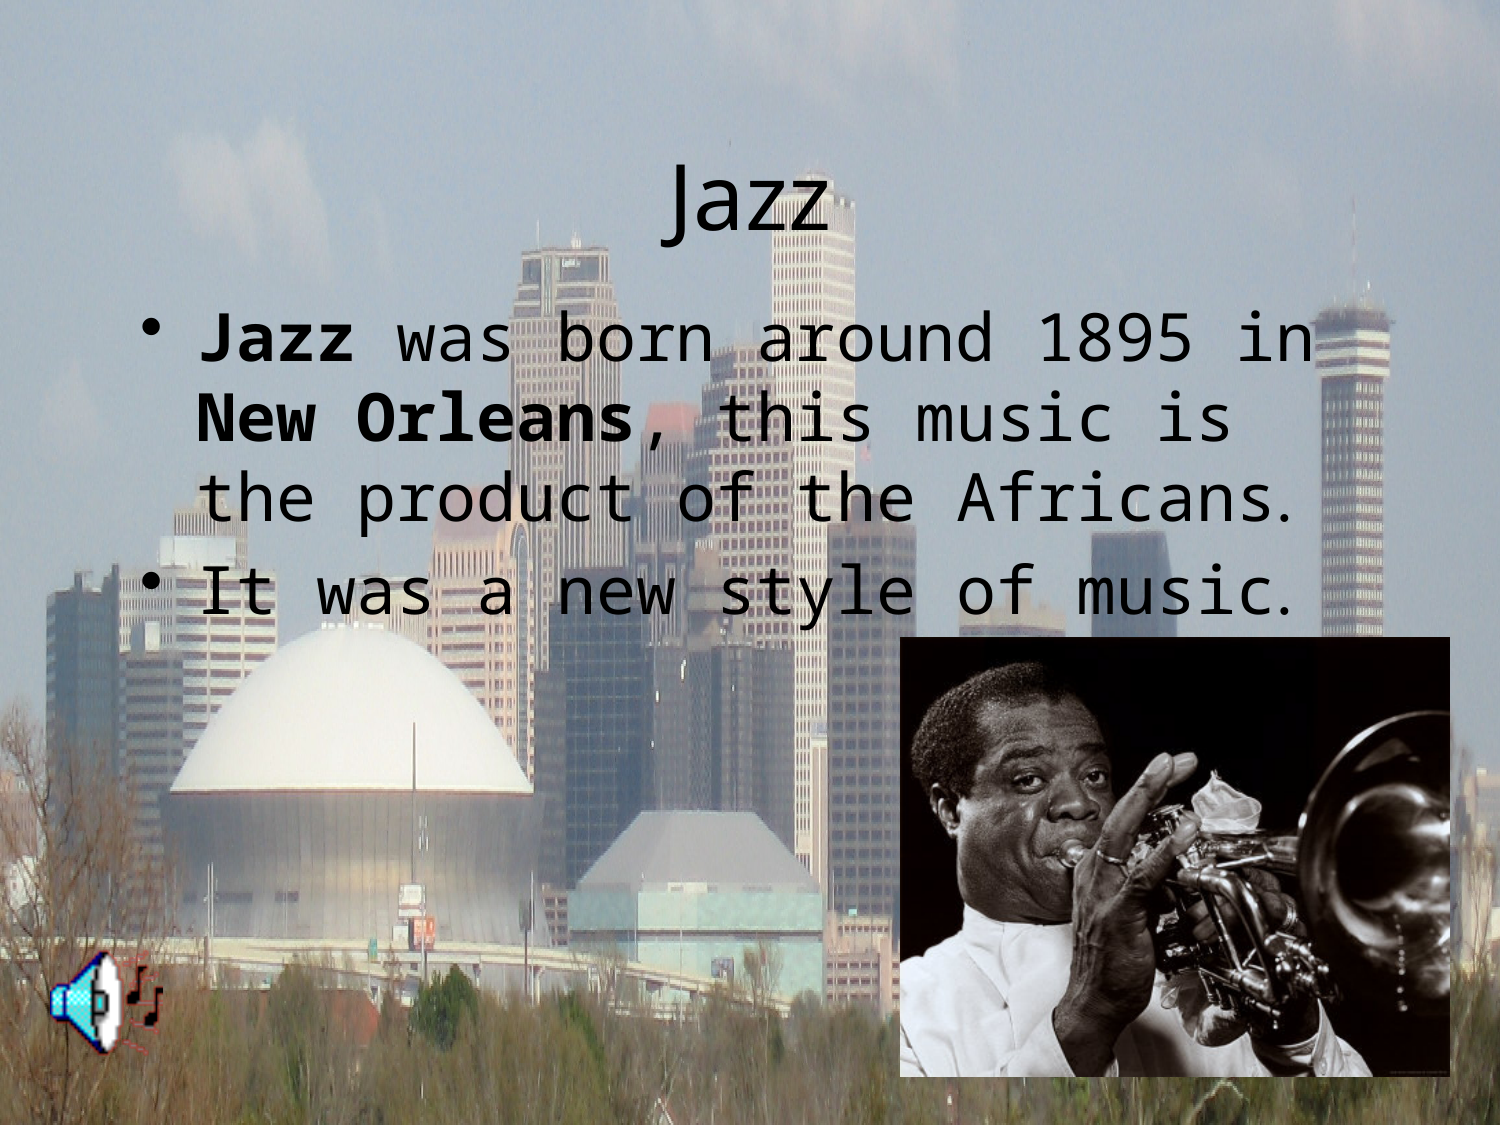

# Jazz
Jazz was born around 1895 in New Orleans, this music is the product of the Africans.
It was a new style of music.